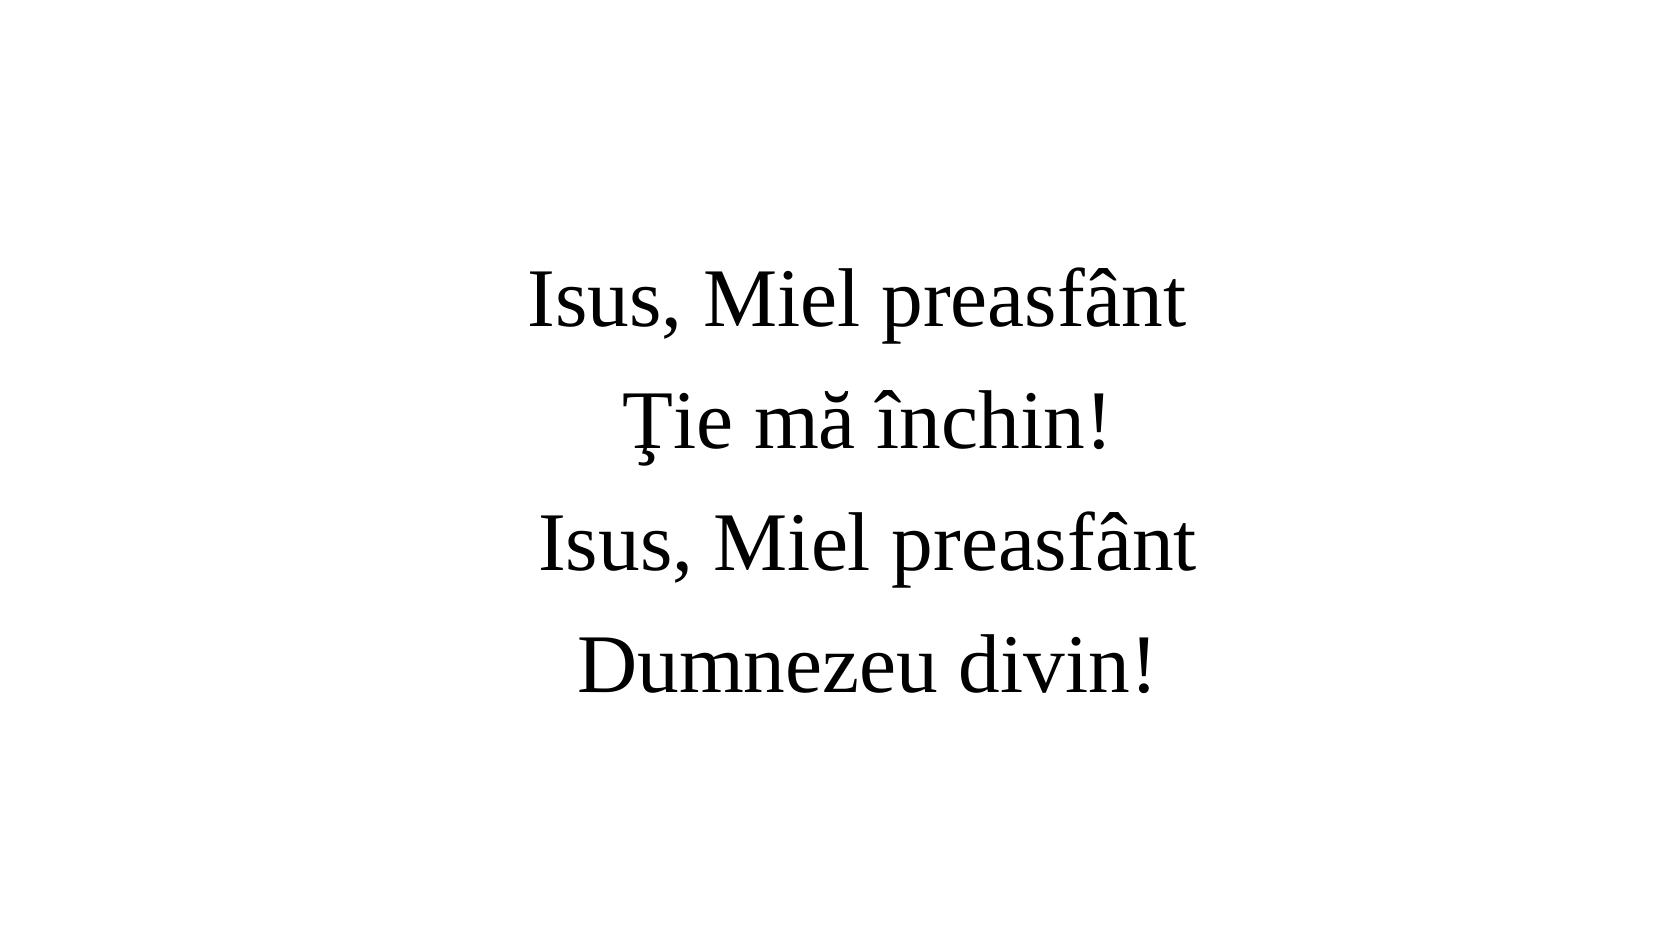

# Isus, Miel preasfânt
Ţie mă închin!
Isus, Miel preasfânt
Dumnezeu divin!